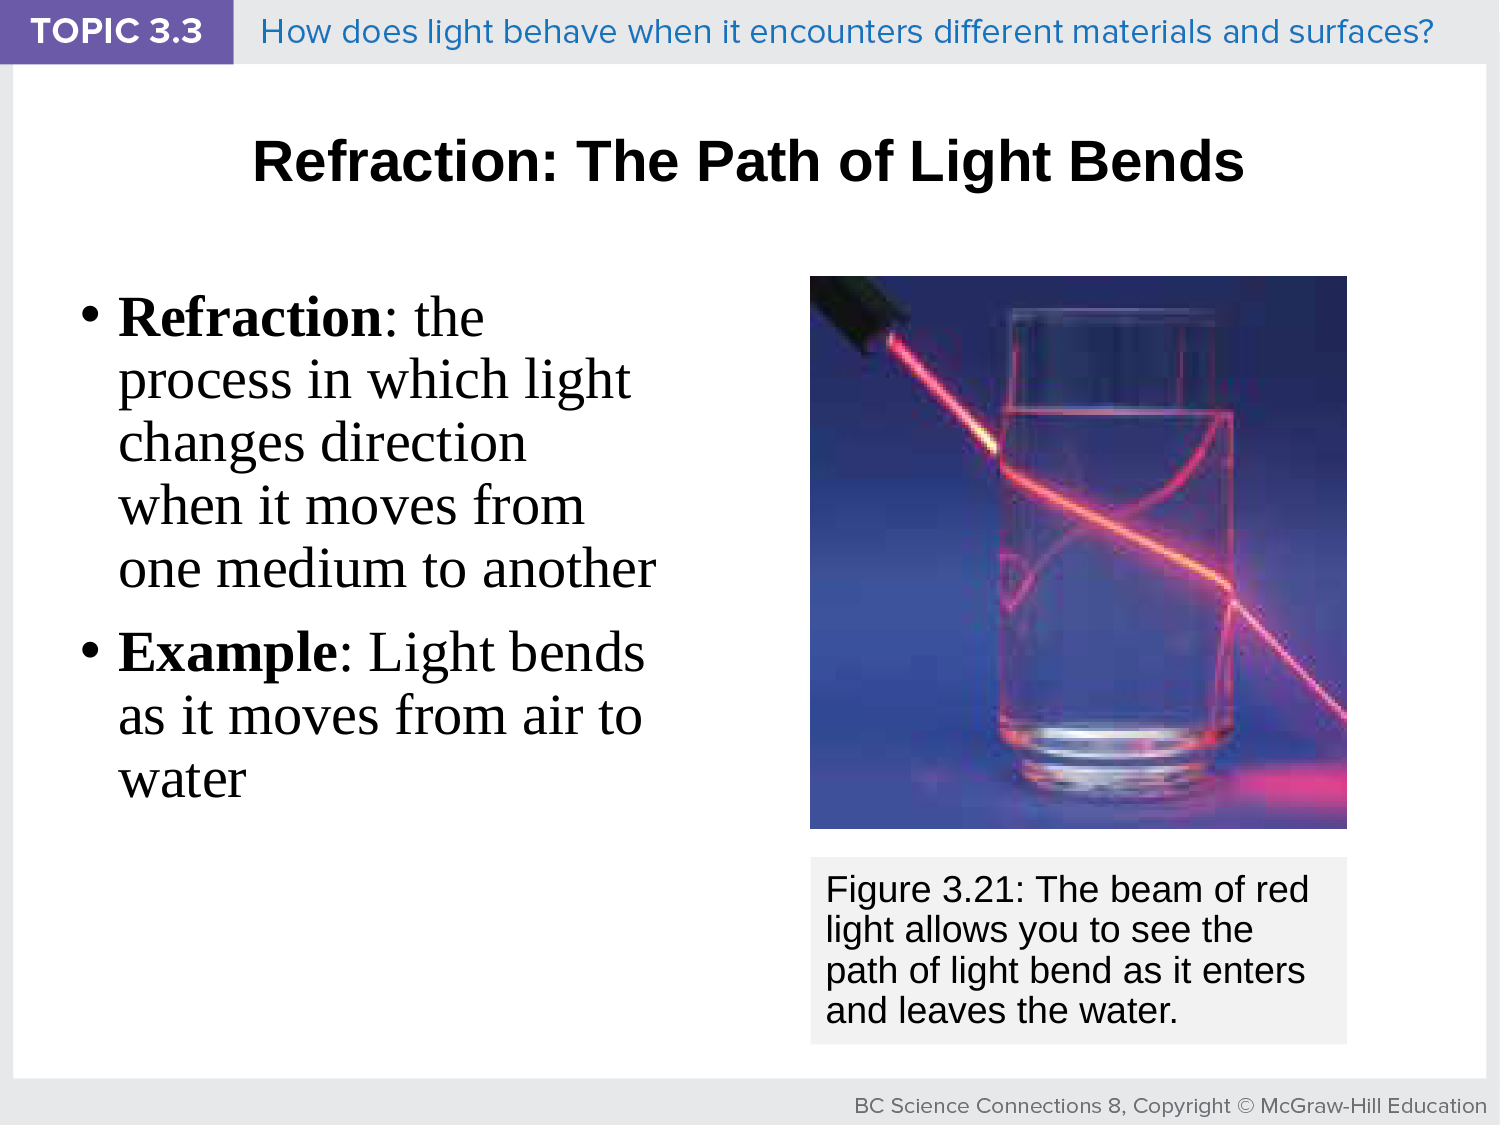

# Refraction: The Path of Light Bends
Refraction: the process in which light changes direction when it moves from one medium to another
Example: Light bends as it moves from air to water
Figure 3.21: The beam of red light allows you to see the path of light bend as it enters and leaves the water.